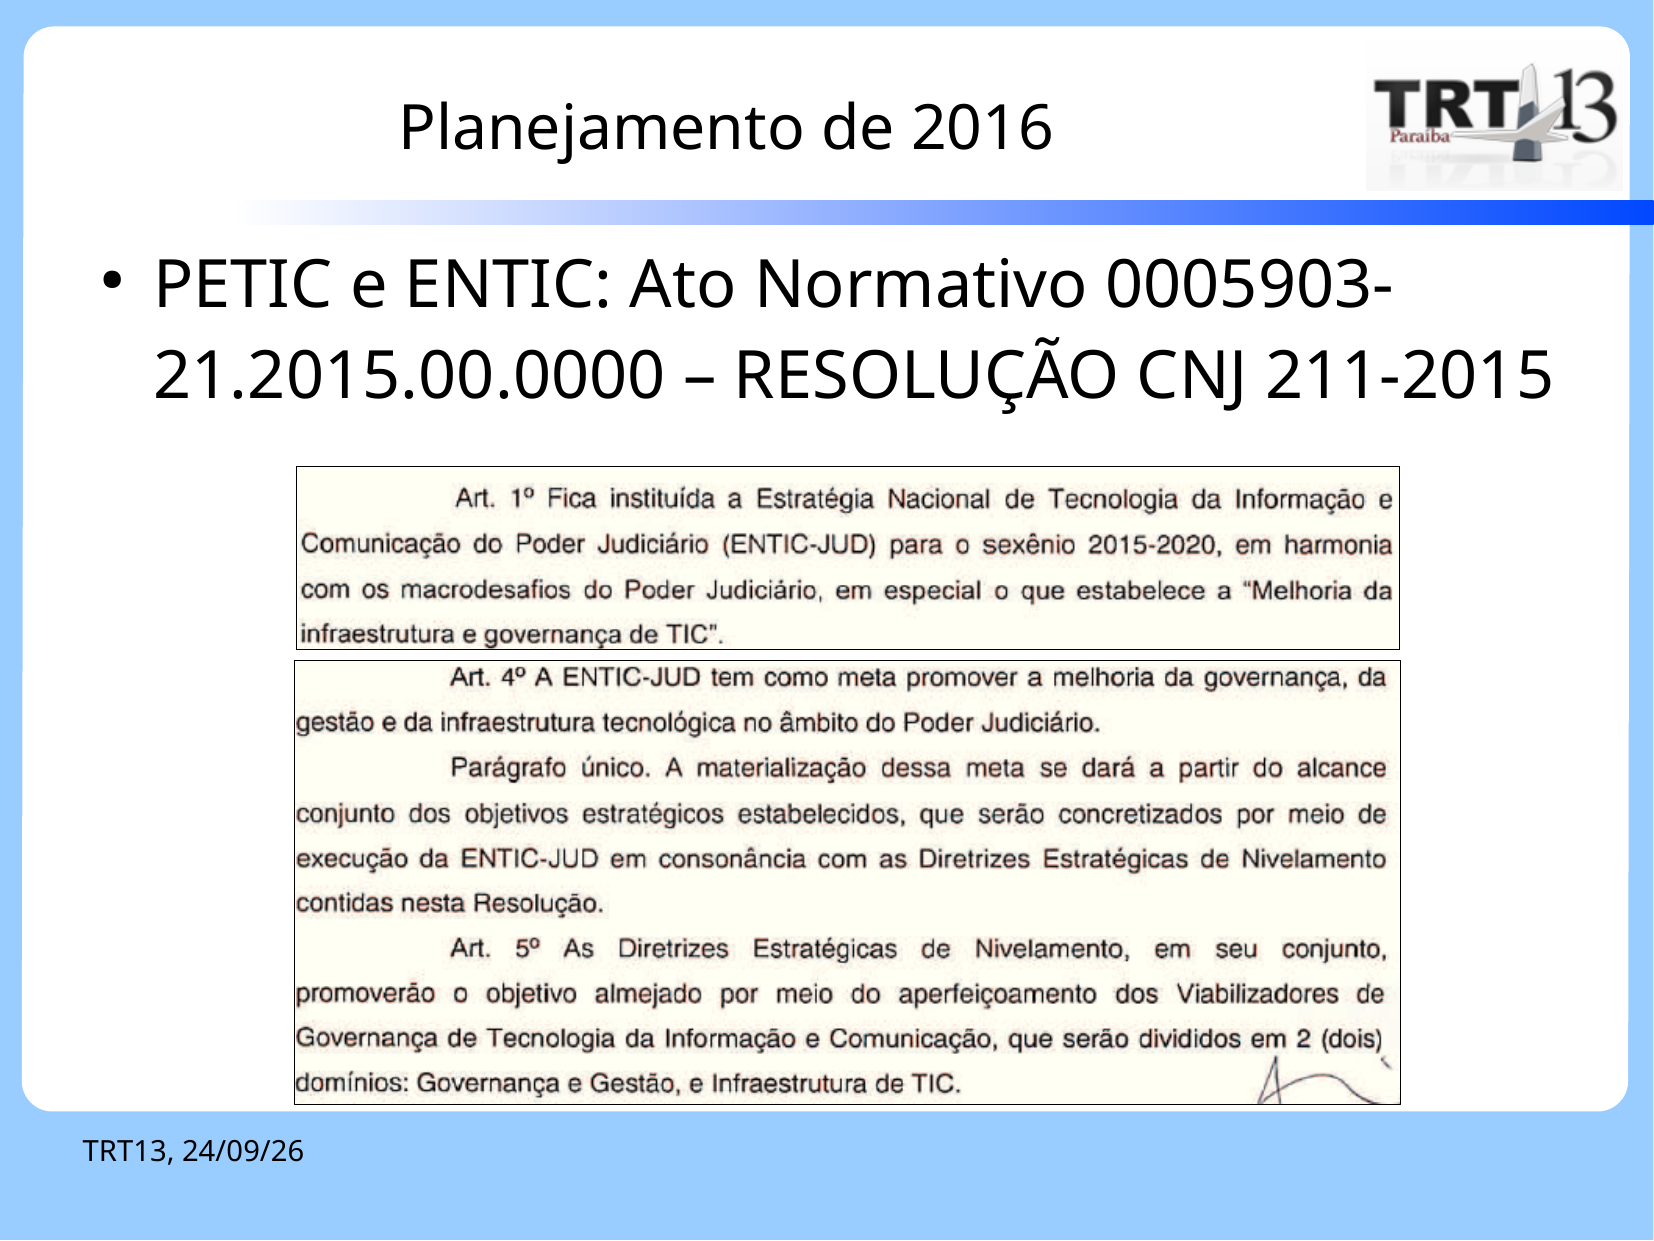

# Planejamento de 2016
PETIC e ENTIC: Ato Normativo 0005903-21.2015.00.0000 – RESOLUÇÃO CNJ 211-2015